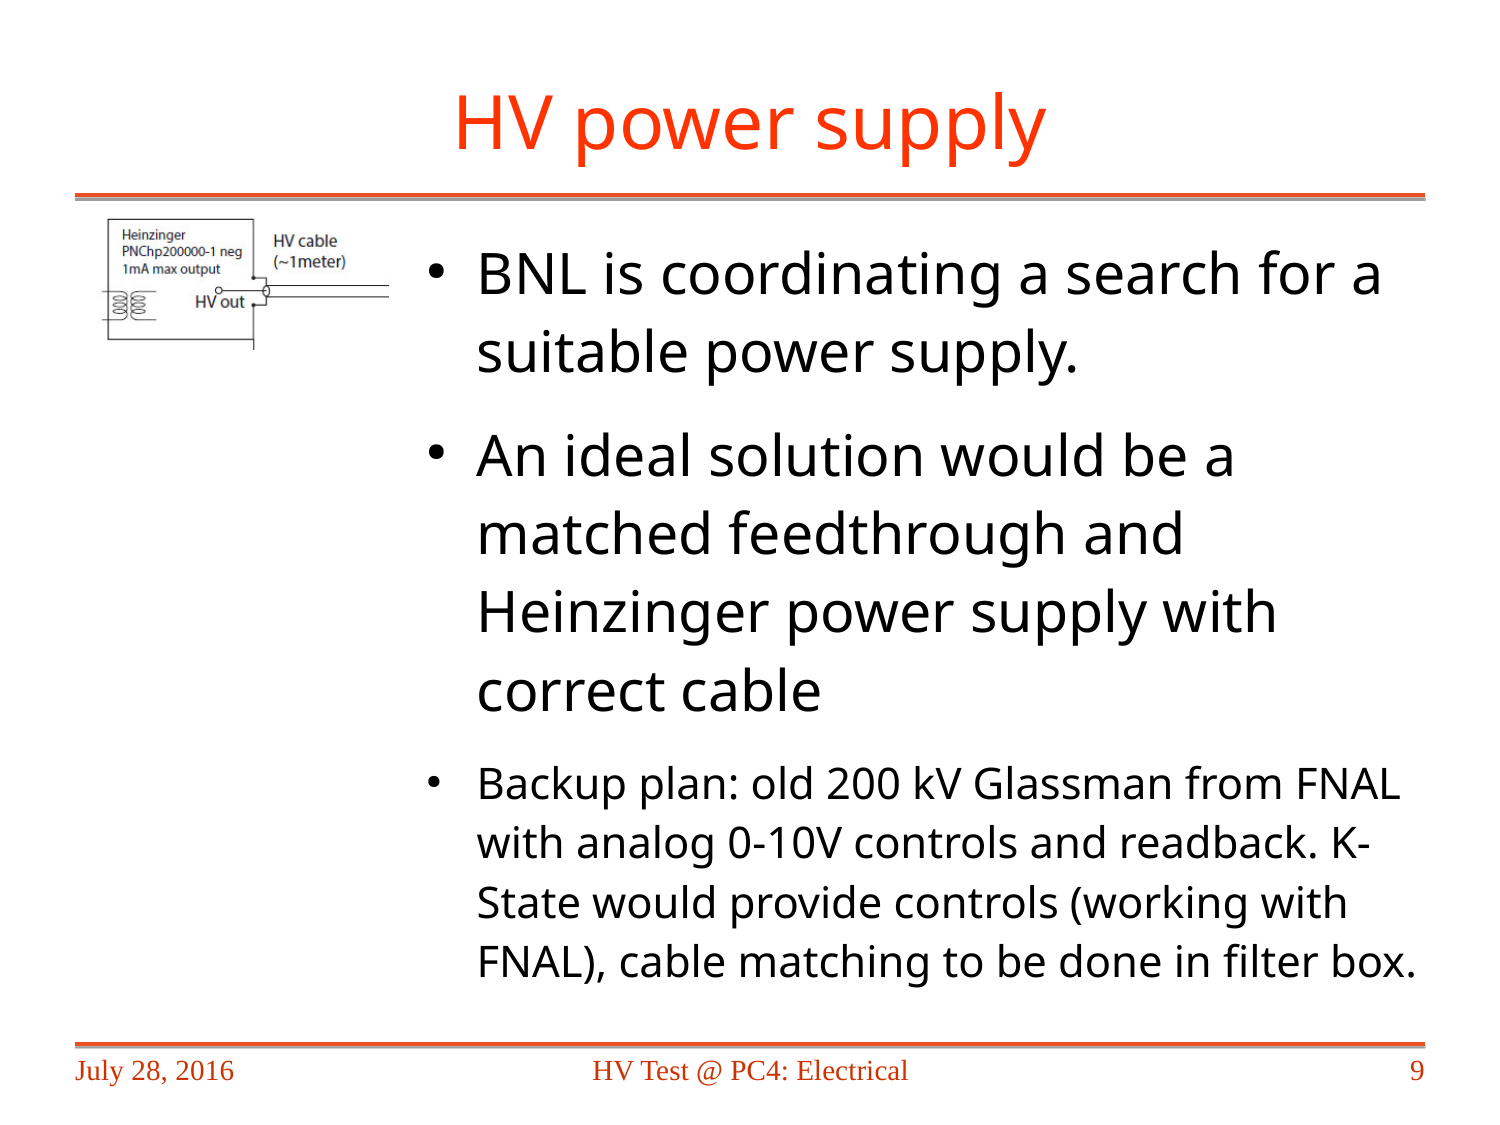

# HV power supply
BNL is coordinating a search for a suitable power supply.
An ideal solution would be a matched feedthrough and Heinzinger power supply with correct cable
Backup plan: old 200 kV Glassman from FNAL with analog 0-10V controls and readback. K-State would provide controls (working with FNAL), cable matching to be done in filter box.
July 28, 2016
HV Test @ PC4: Electrical
9